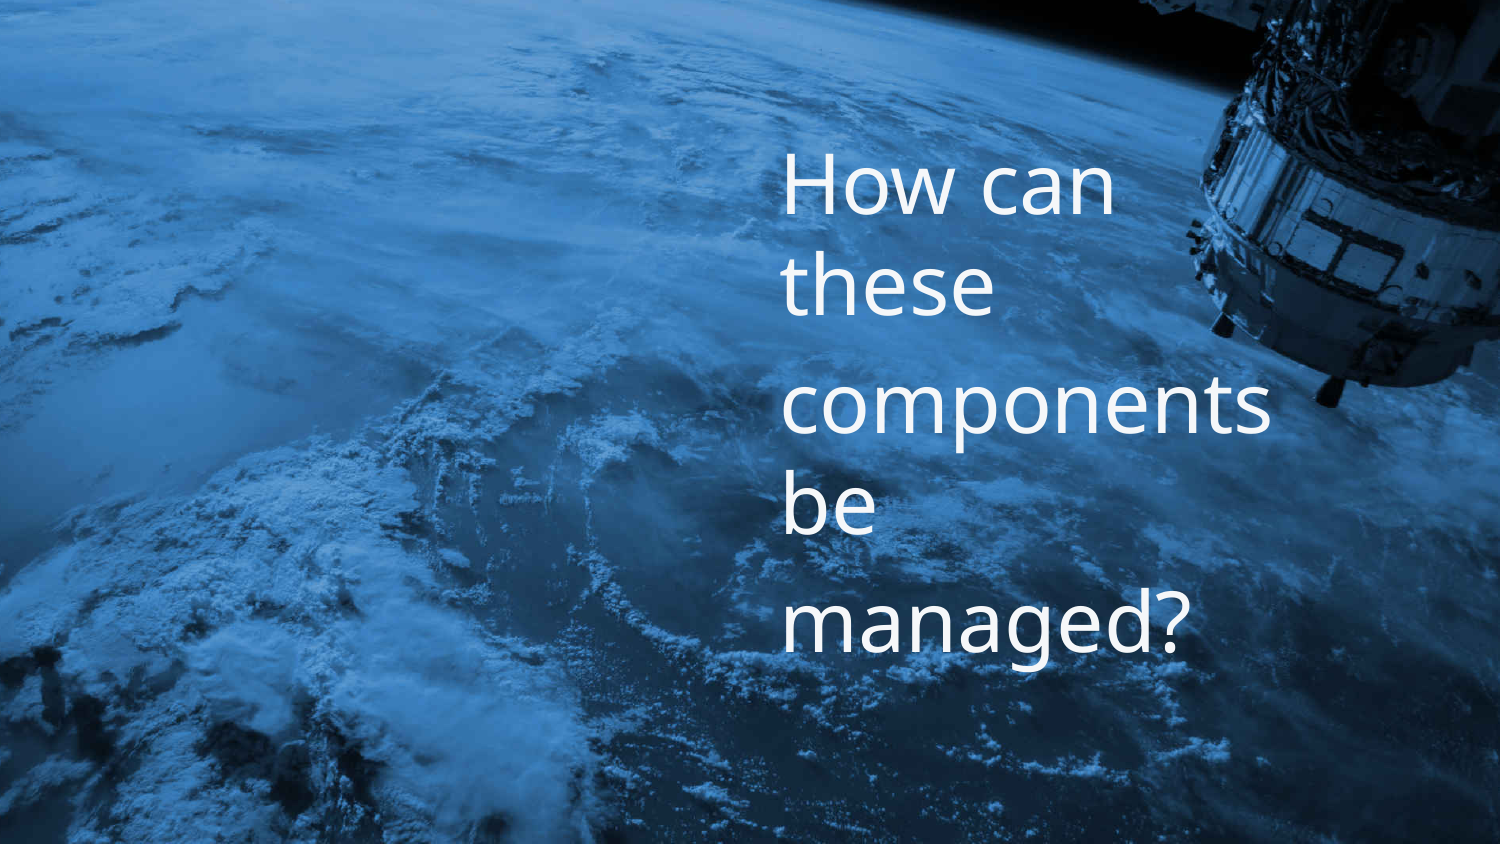

# How can these
components be
managed?